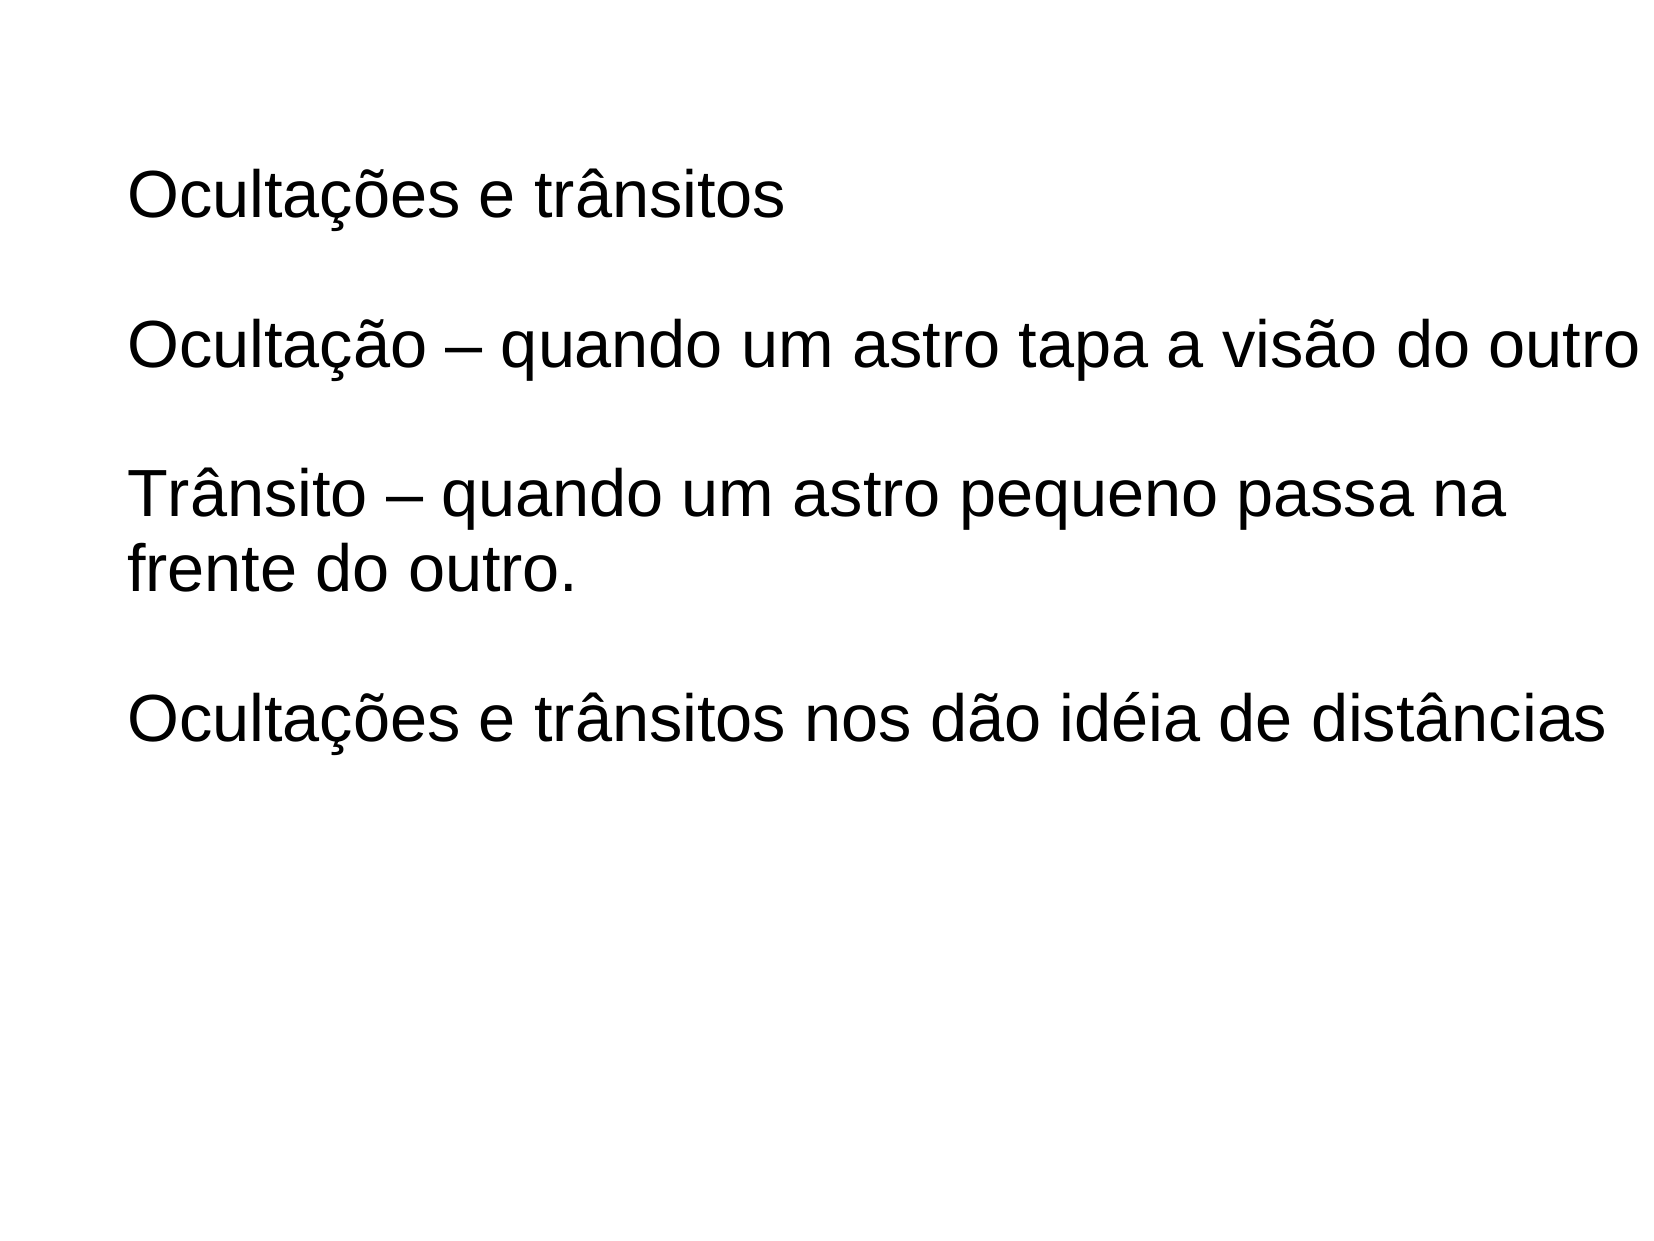

Ocultações e trânsitos
Ocultação – quando um astro tapa a visão do outro
Trânsito – quando um astro pequeno passa na
frente do outro.
Ocultações e trânsitos nos dão idéia de distâncias